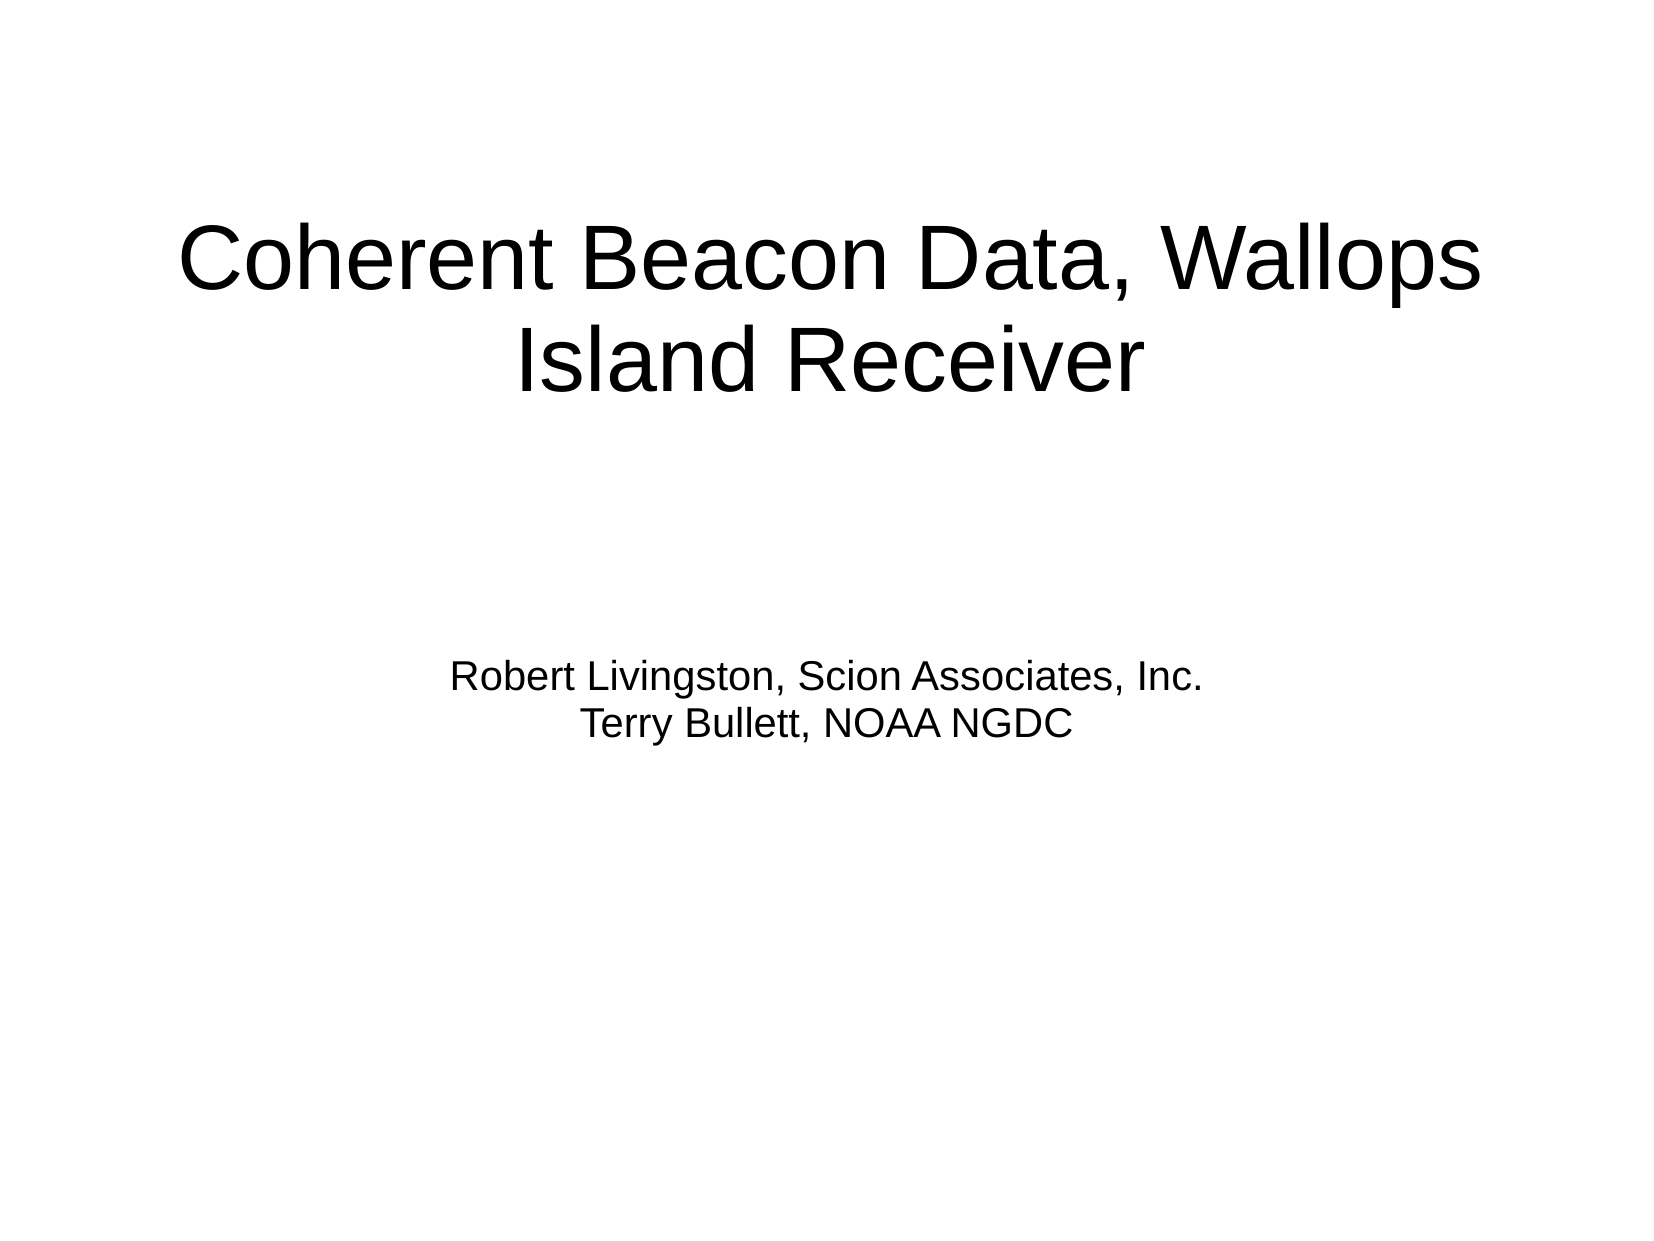

# Coherent Beacon Data, Wallops Island Receiver
Robert Livingston, Scion Associates, Inc.
Terry Bullett, NOAA NGDC